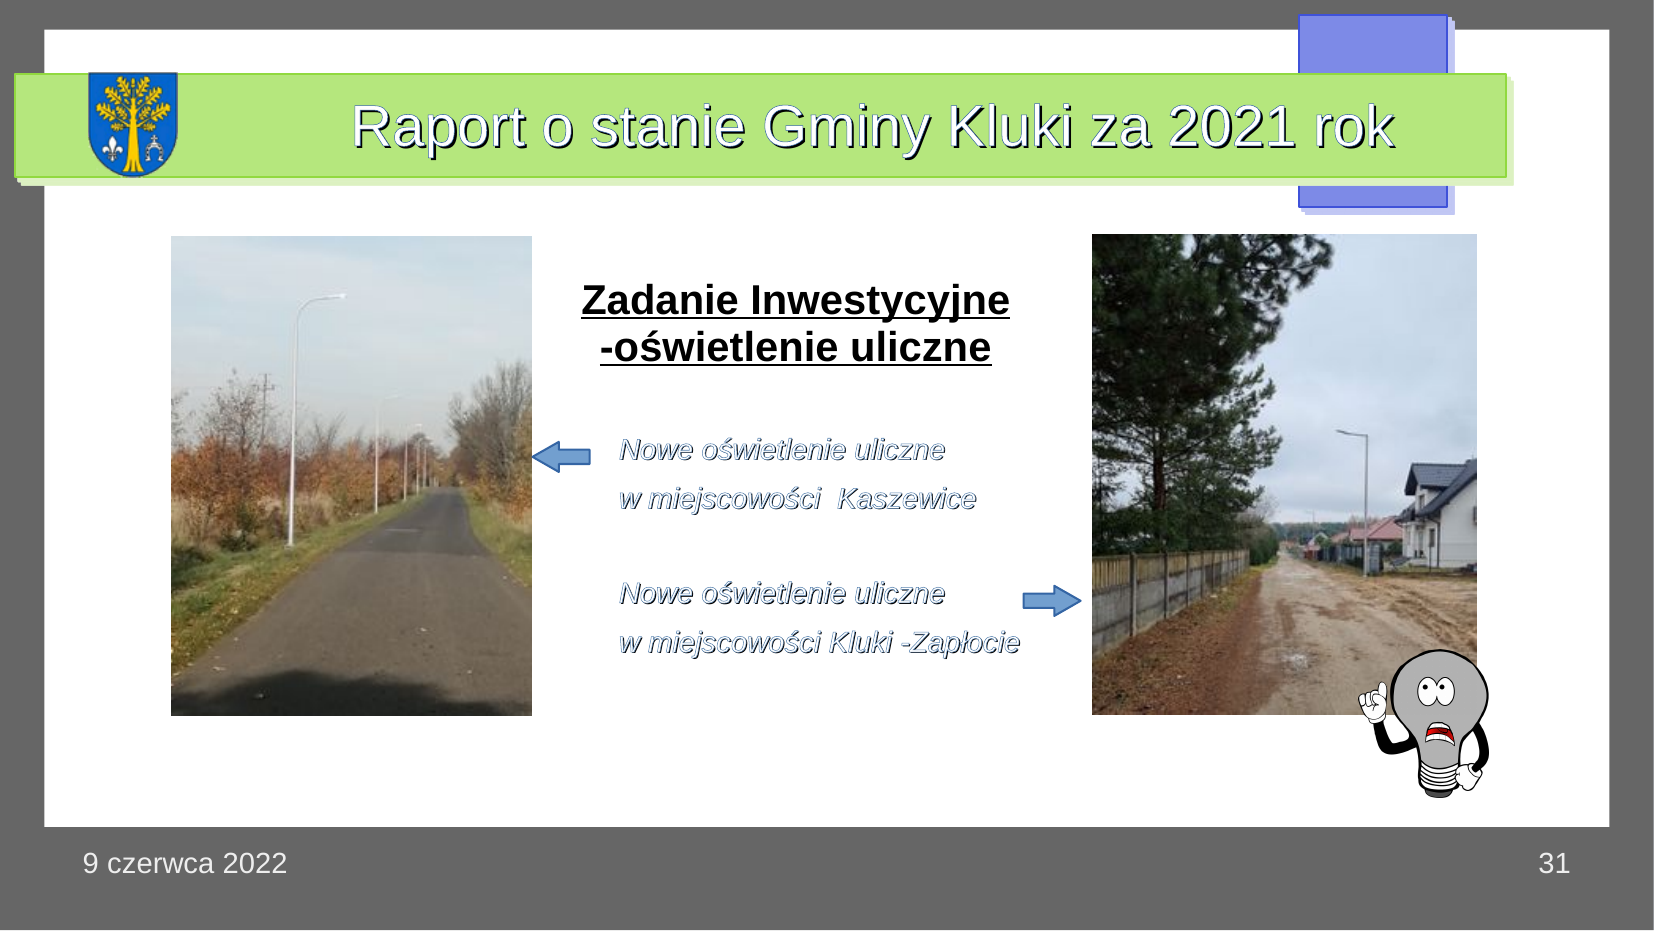

# Raport o stanie Gminy Kluki za 2021 rok
Zadanie Inwestycyjne
-oświetlenie uliczne
 	 	Nowe oświetlenie uliczne
							w miejscowości Kaszewice
							Nowe oświetlenie uliczne
							w miejscowości Kluki -Zapłocie
9 czerwca 2022
31